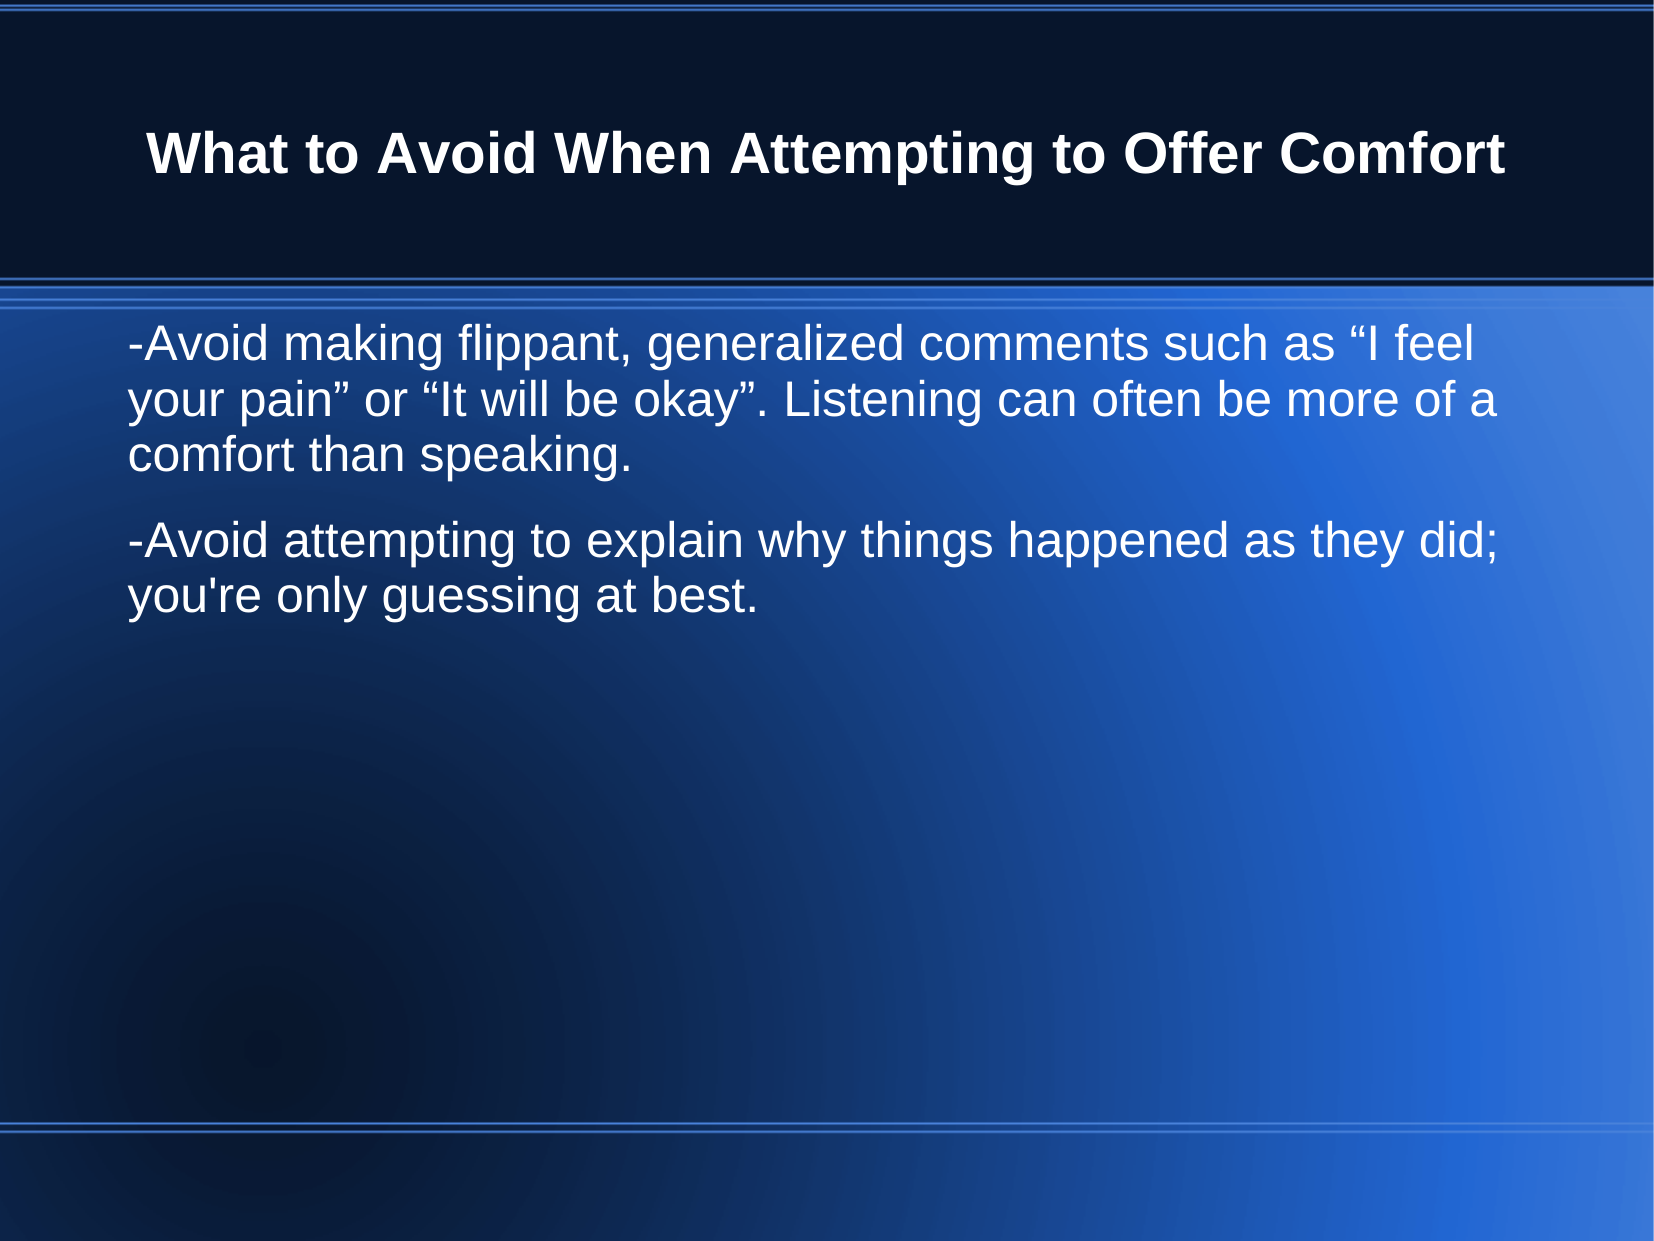

# What to Avoid When Attempting to Offer Comfort
-Avoid making flippant, generalized comments such as “I feel your pain” or “It will be okay”. Listening can often be more of a comfort than speaking.
-Avoid attempting to explain why things happened as they did; you're only guessing at best.